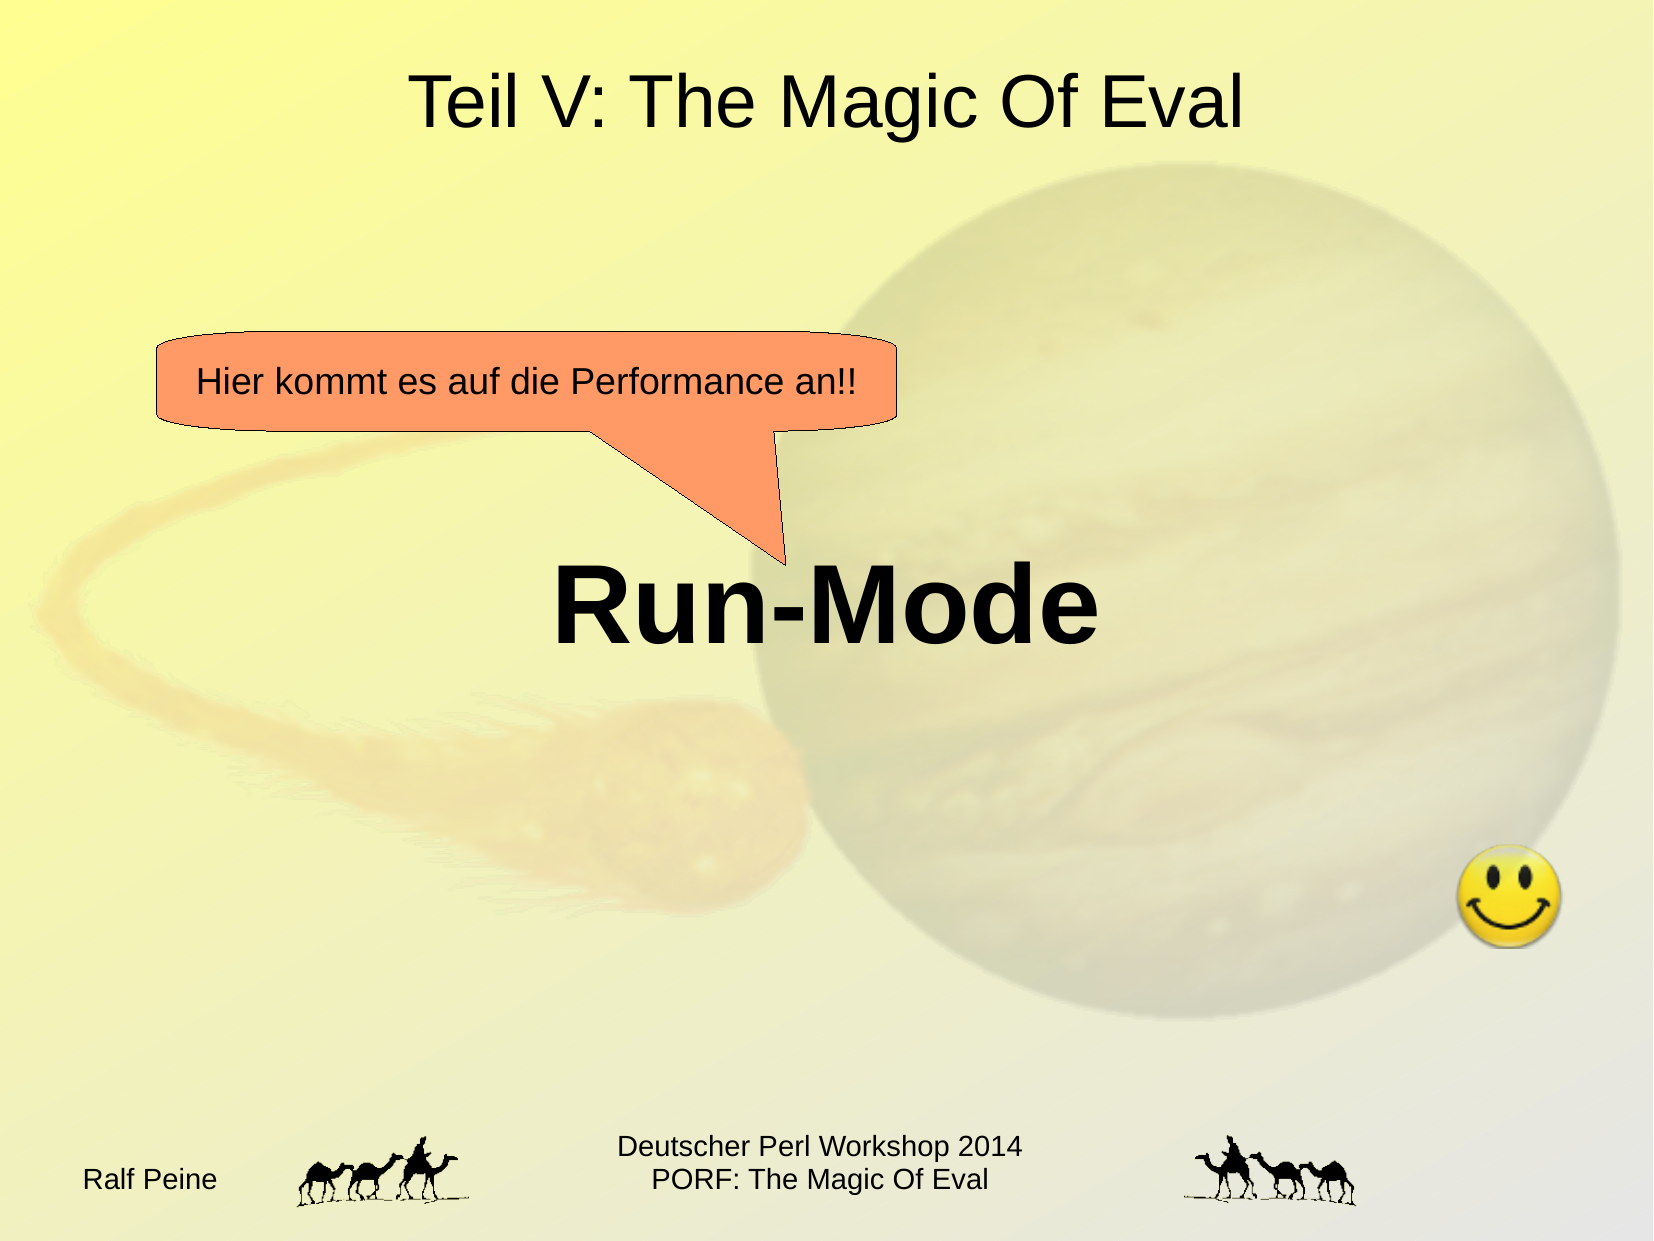

# Teil V: The Magic Of Eval
Hier kommt es auf die Performance an!!
Run-Mode